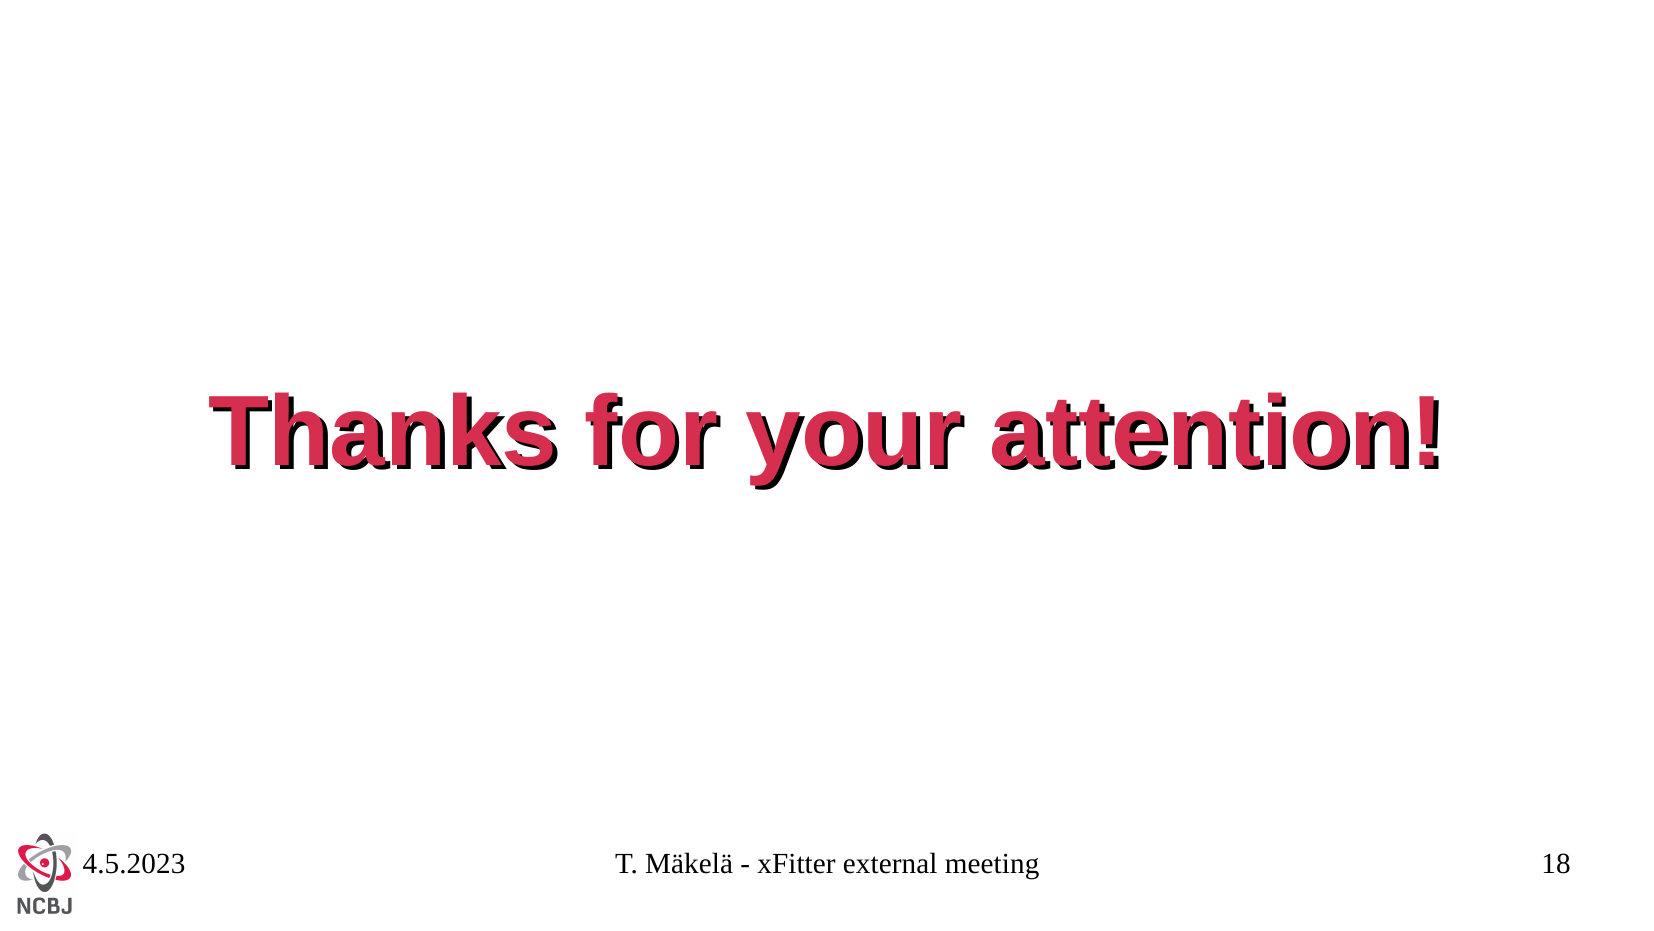

# Thanks for your attention!
4.5.2023
T. Mäkelä - xFitter external meeting
18